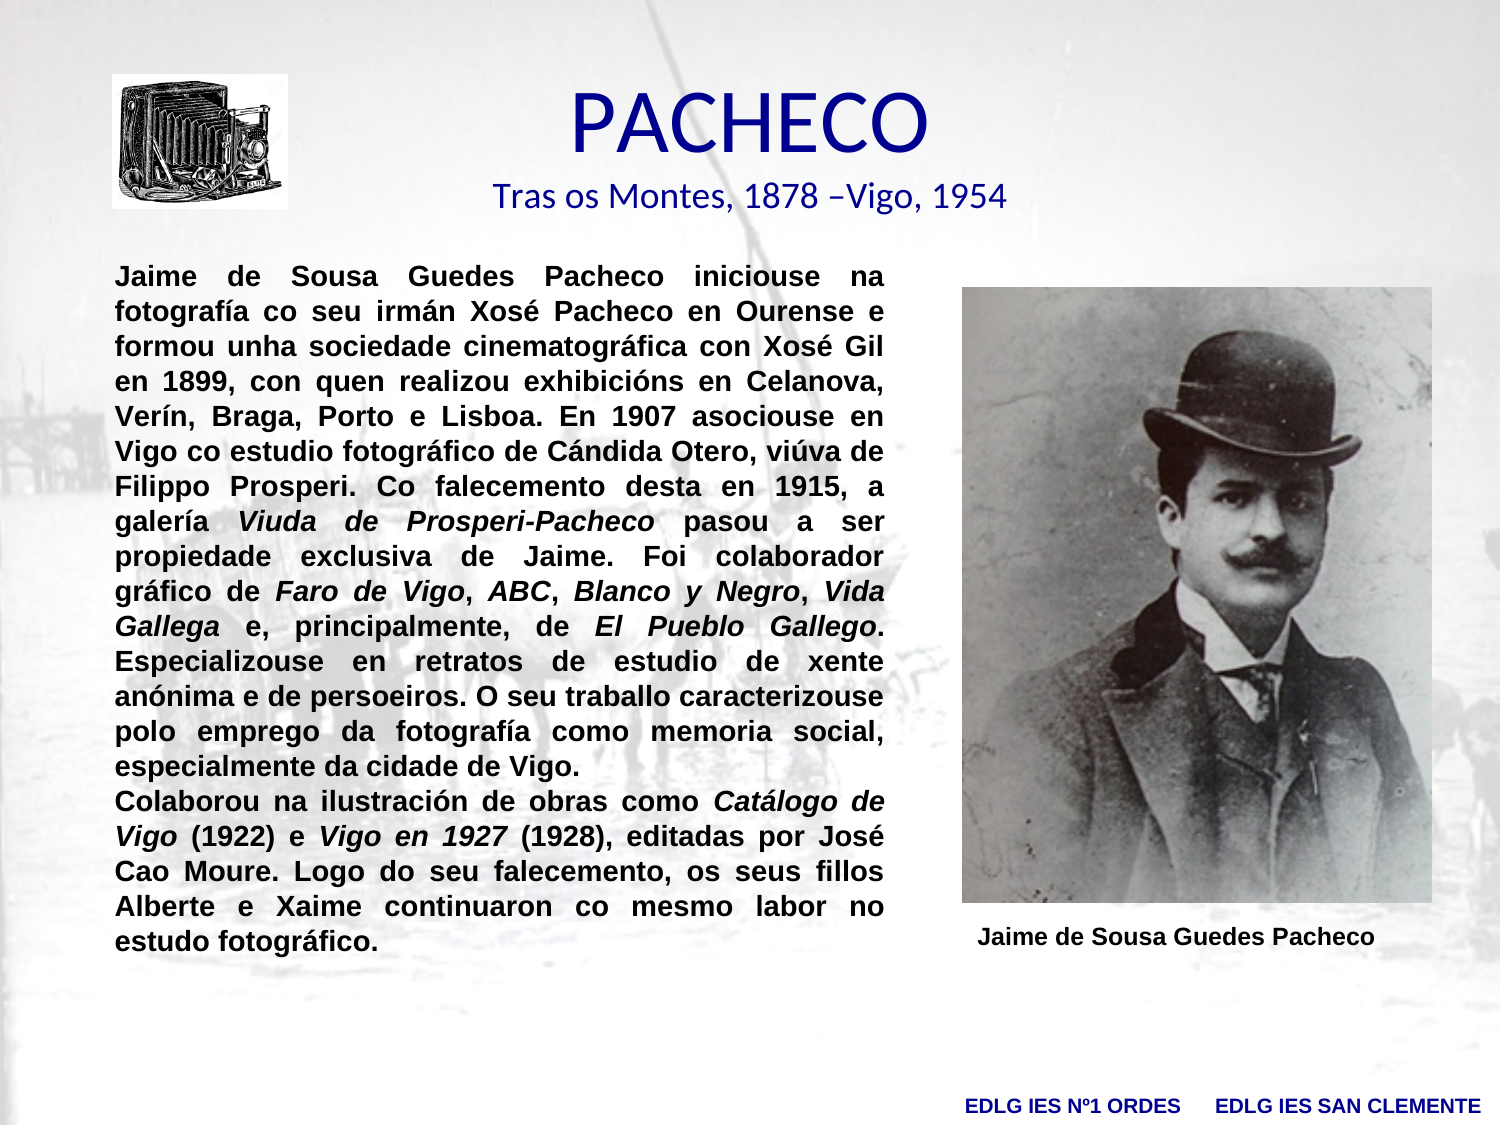

# PACHECO Tras os Montes, 1878 –Vigo, 1954
Jaime de Sousa Guedes Pacheco iniciouse na fotografía co seu irmán Xosé Pacheco en Ourense e formou unha sociedade cinematográfica con Xosé Gil en 1899, con quen realizou exhibicións en Celanova, Verín, Braga, Porto e Lisboa. En 1907 asociouse en Vigo co estudio fotográfico de Cándida Otero, viúva de Filippo Prosperi. Co falecemento desta en 1915, a galería Viuda de Prosperi-Pacheco pasou a ser propiedade exclusiva de Jaime. Foi colaborador gráfico de Faro de Vigo, ABC, Blanco y Negro, Vida Gallega e, principalmente, de El Pueblo Gallego. Especializouse en retratos de estudio de xente anónima e de persoeiros. O seu traballo caracterizouse polo emprego da fotografía como memoria social, especialmente da cidade de Vigo.
Colaborou na ilustración de obras como Catálogo de Vigo (1922) e Vigo en 1927 (1928), editadas por José Cao Moure. Logo do seu falecemento, os seus fillos Alberte e Xaime continuaron co mesmo labor no estudo fotográfico.
Jaime de Sousa Guedes Pacheco
EDLG IES Nº1 ORDES EDLG IES SAN CLEMENTE